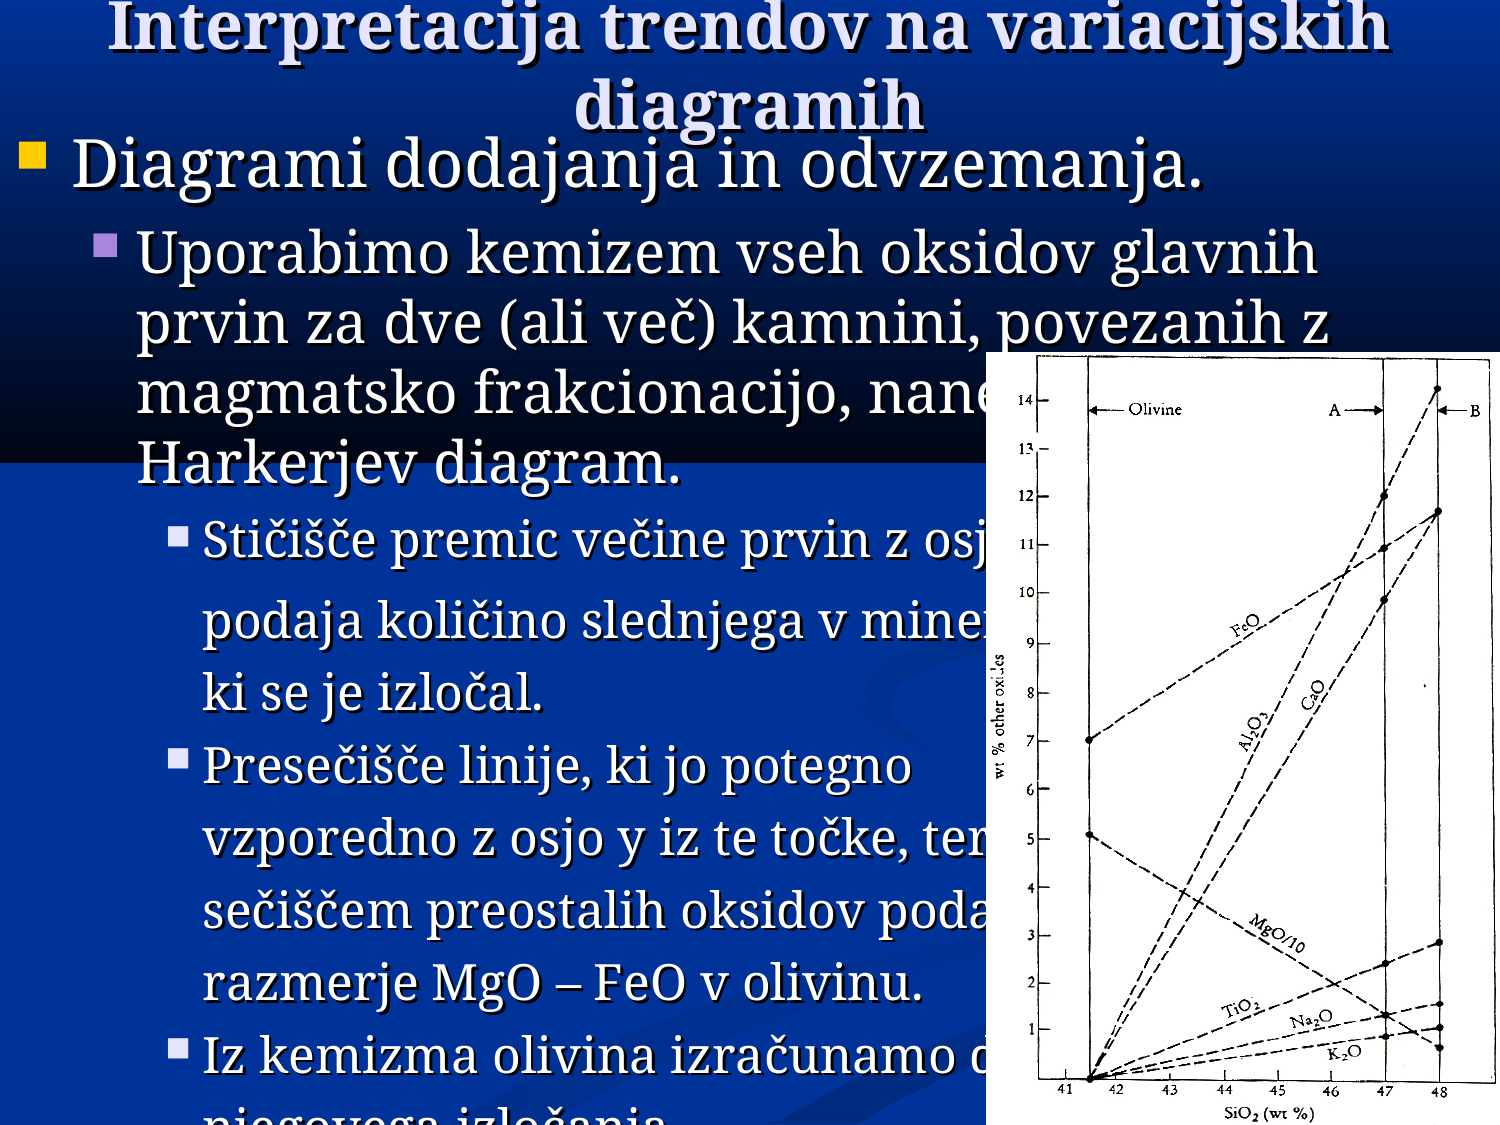

# Interpretacija trendov na variacijskih diagramih
Diagrami dodajanja in odvzemanja.
Uporabimo kemizem vseh oksidov glavnih prvin za dve (ali več) kamnini, povezanih z magmatsko frakcionacijo, nanešenih na Harkerjev diagram.
Stičišče premic večine prvin z osjo SiO2
	podaja količino slednjega v mineralu,
	ki se je izločal.
Presečišče linije, ki jo potegno
	vzporedno z osjo y iz te točke, ter
	sečiščem preostalih oksidov podaja
	razmerje MgO – FeO v olivinu.
Iz kemizma olivina izračunamo delež
	njegovega izločanja.